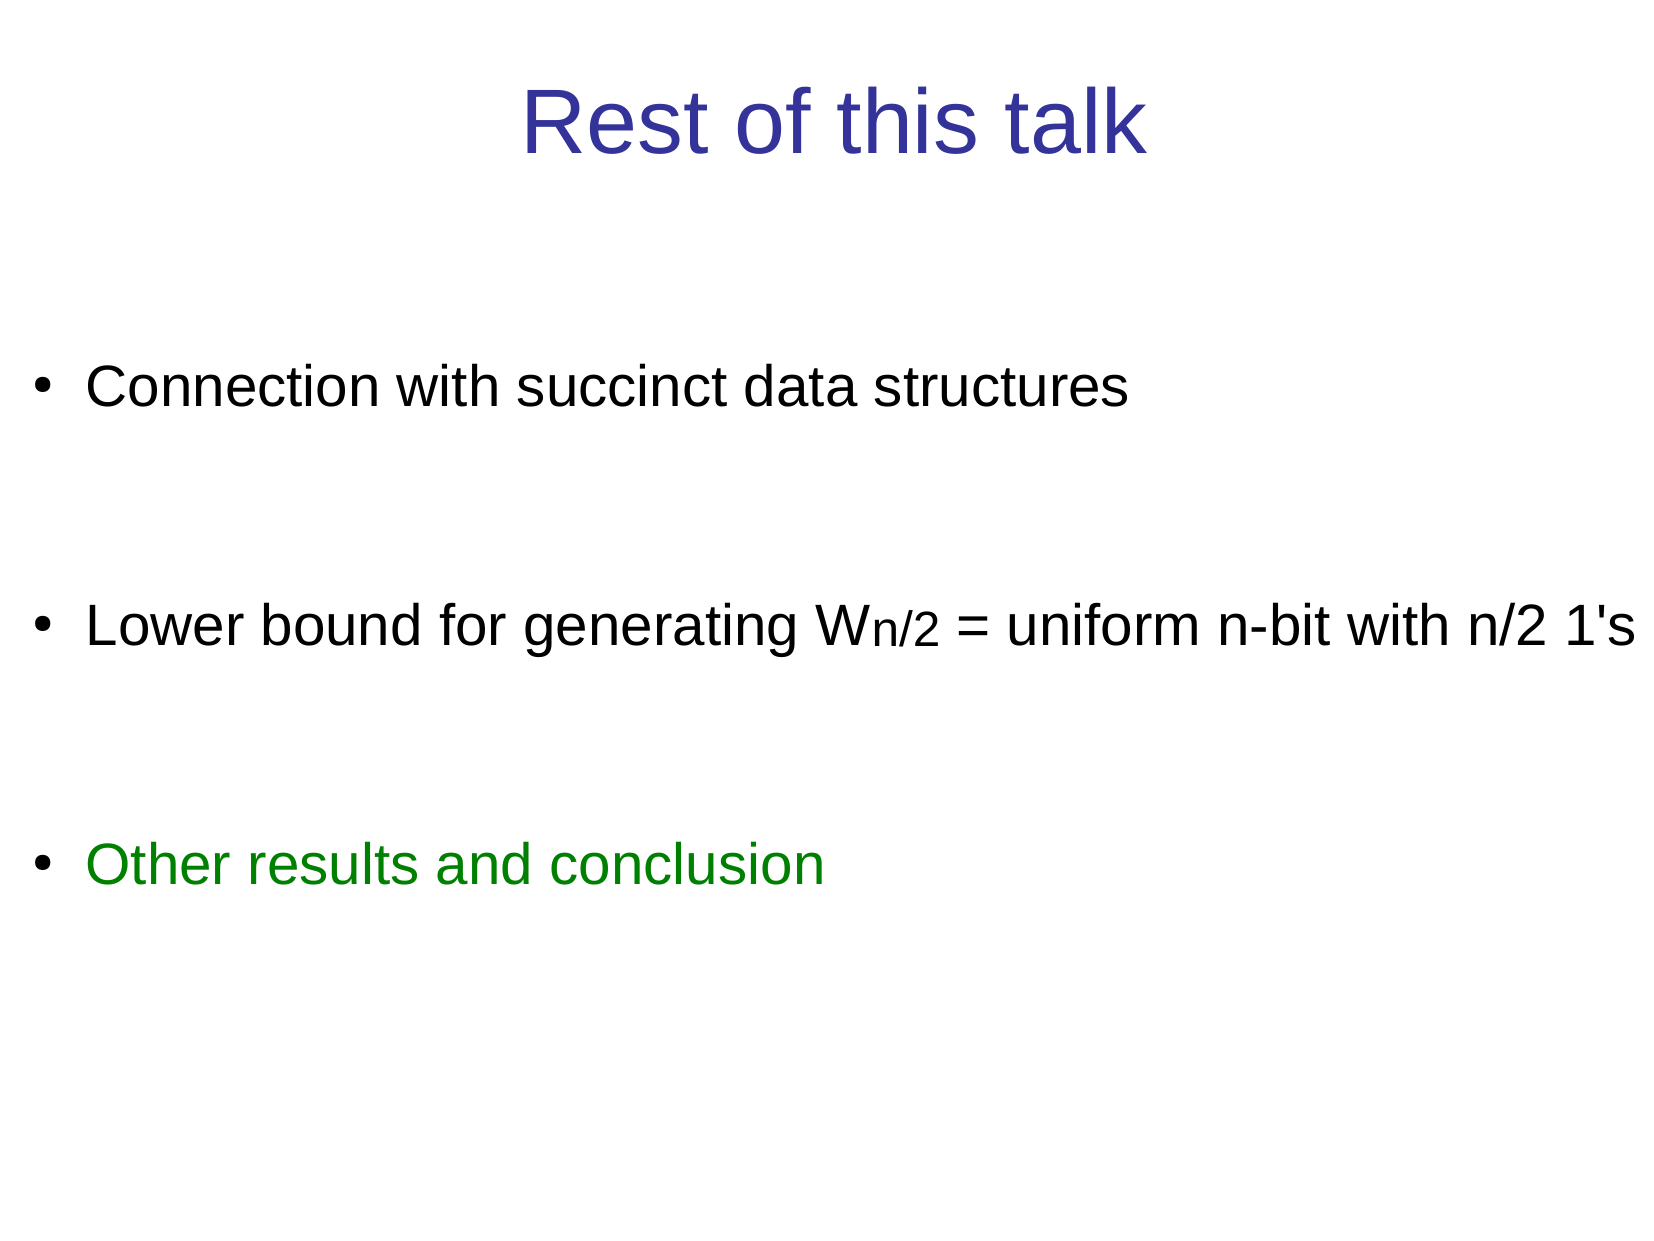

Rest of this talk
# Connection with succinct data structures
Lower bound for generating Wn/2 = uniform n-bit with n/2 1's
Other results and conclusion